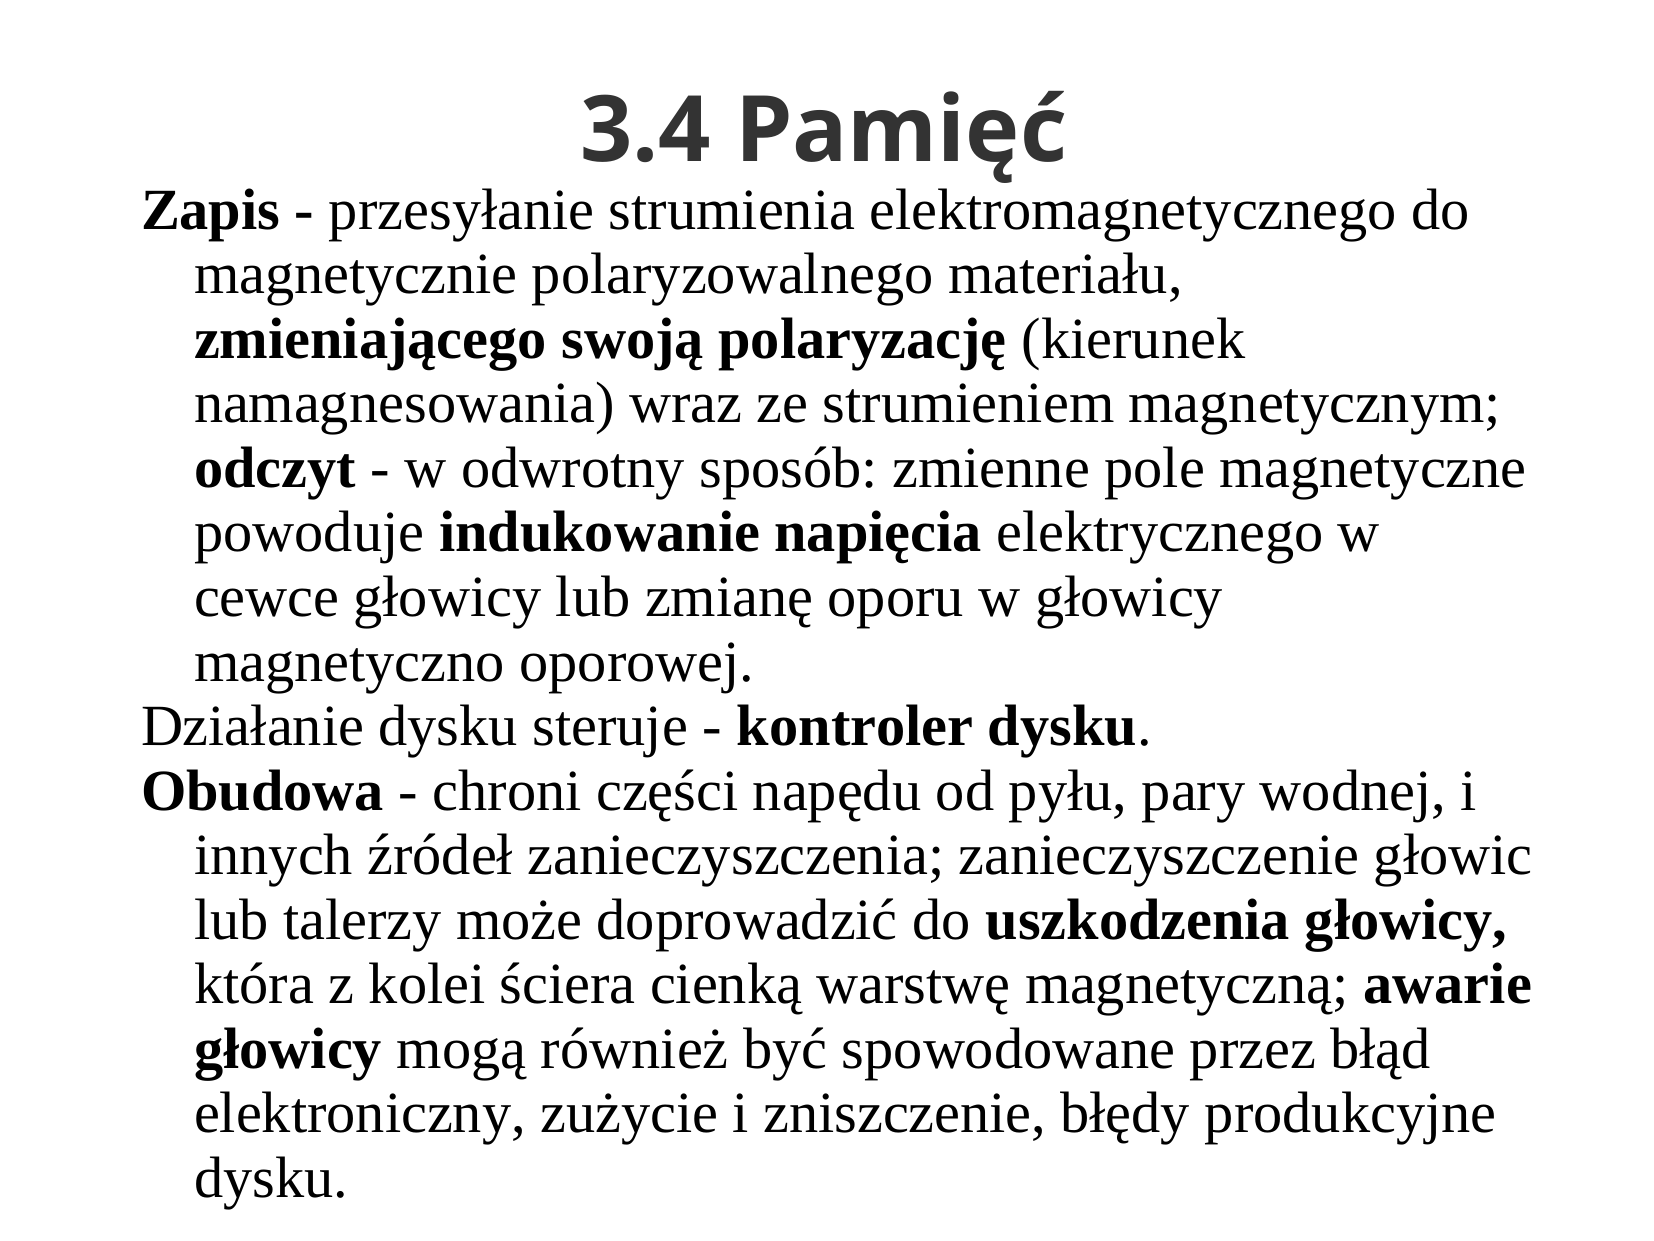

# 3.4 Pamięć
Zapis - przesyłanie strumienia elektromagnetycznego do magnetycznie polaryzowalnego materiału, zmieniającego swoją polaryzację (kierunek namagnesowania) wraz ze strumieniem magnetycznym; odczyt - w odwrotny sposób: zmienne pole magnetyczne powoduje indukowanie napięcia elektrycznego w cewce głowicy lub zmianę oporu w głowicy magnetyczno oporowej.
Działanie dysku steruje - kontroler dysku.
Obudowa - chroni części napędu od pyłu, pary wodnej, i innych źródeł zanieczyszczenia; zanieczyszczenie głowic lub talerzy może doprowadzić do uszkodzenia głowicy, która z kolei ściera cienką warstwę magnetyczną; awarie głowicy mogą również być spowodowane przez błąd elektroniczny, zużycie i zniszczenie, błędy produkcyjne dysku.